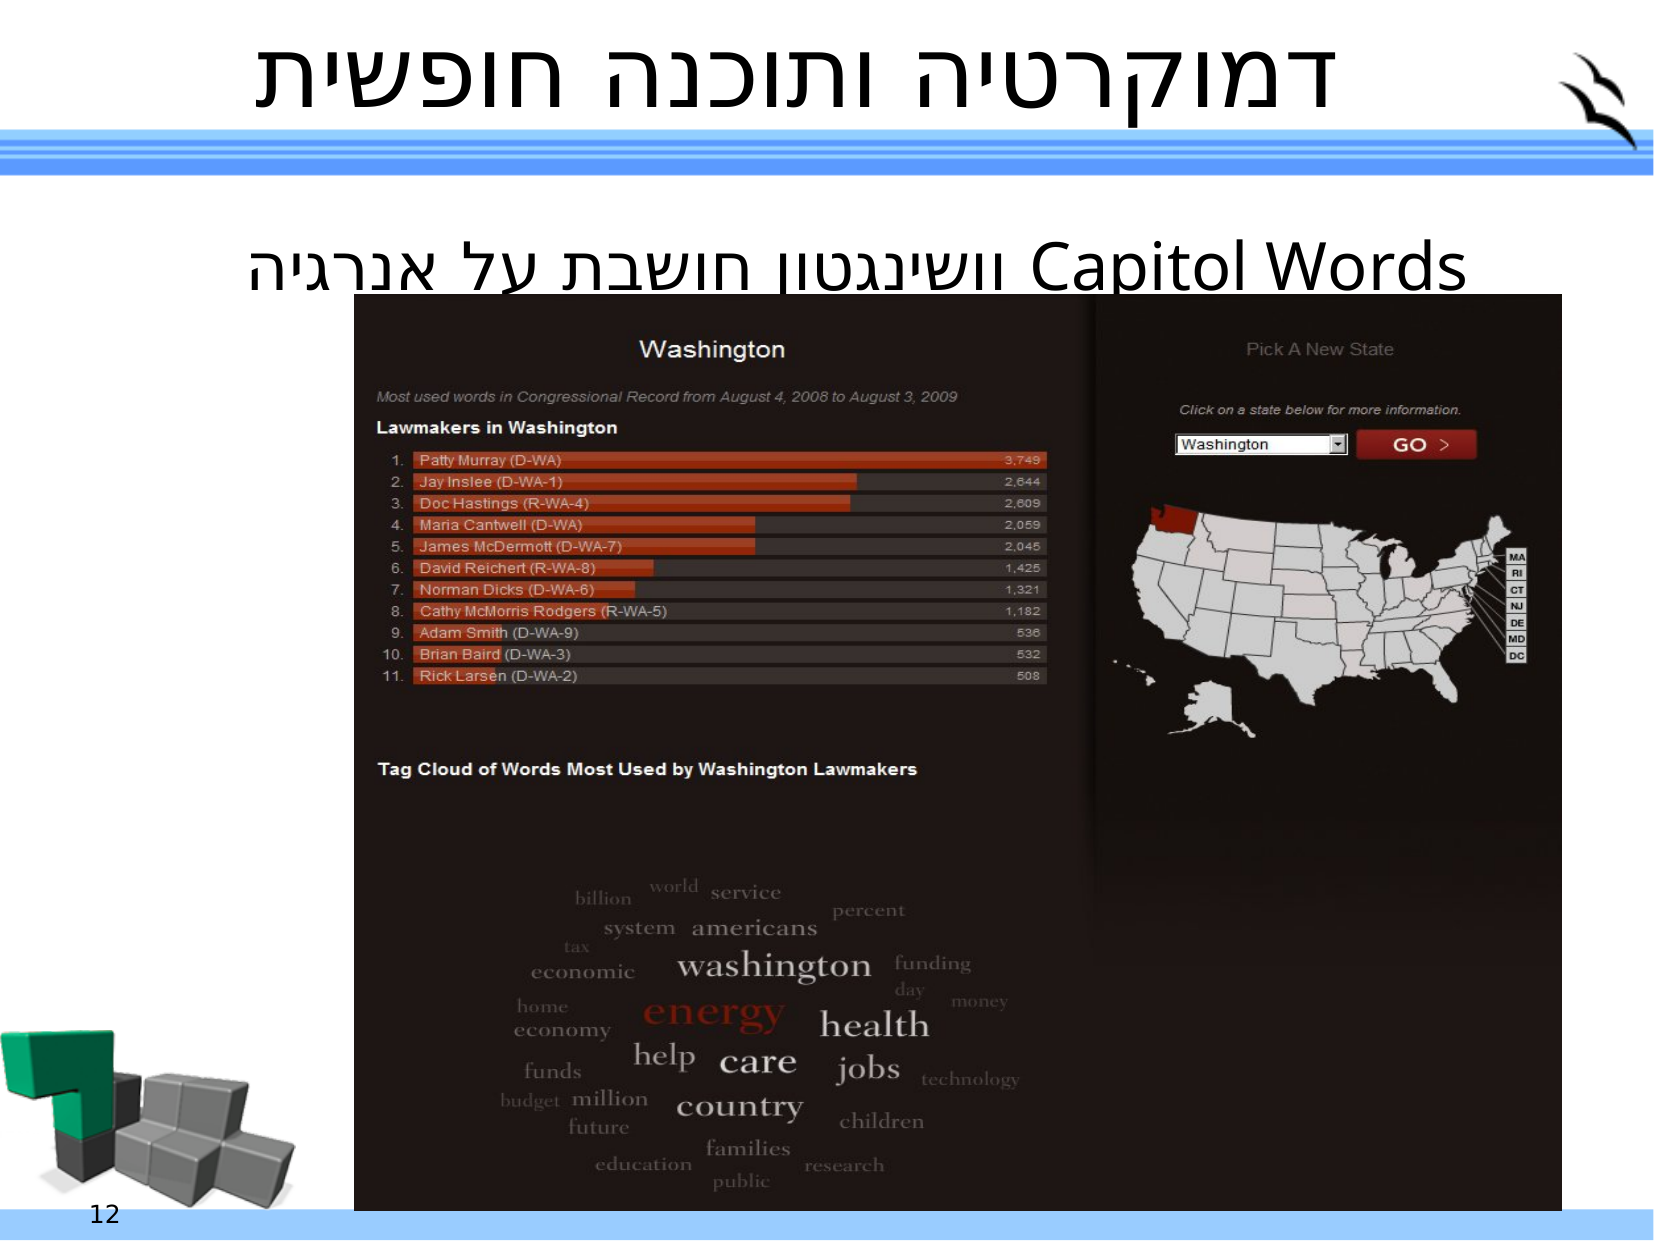

# דמוקרטיה ותוכנה חופשית
Capitol Words וושינגטון חושבת על אנרגיה ובריאות